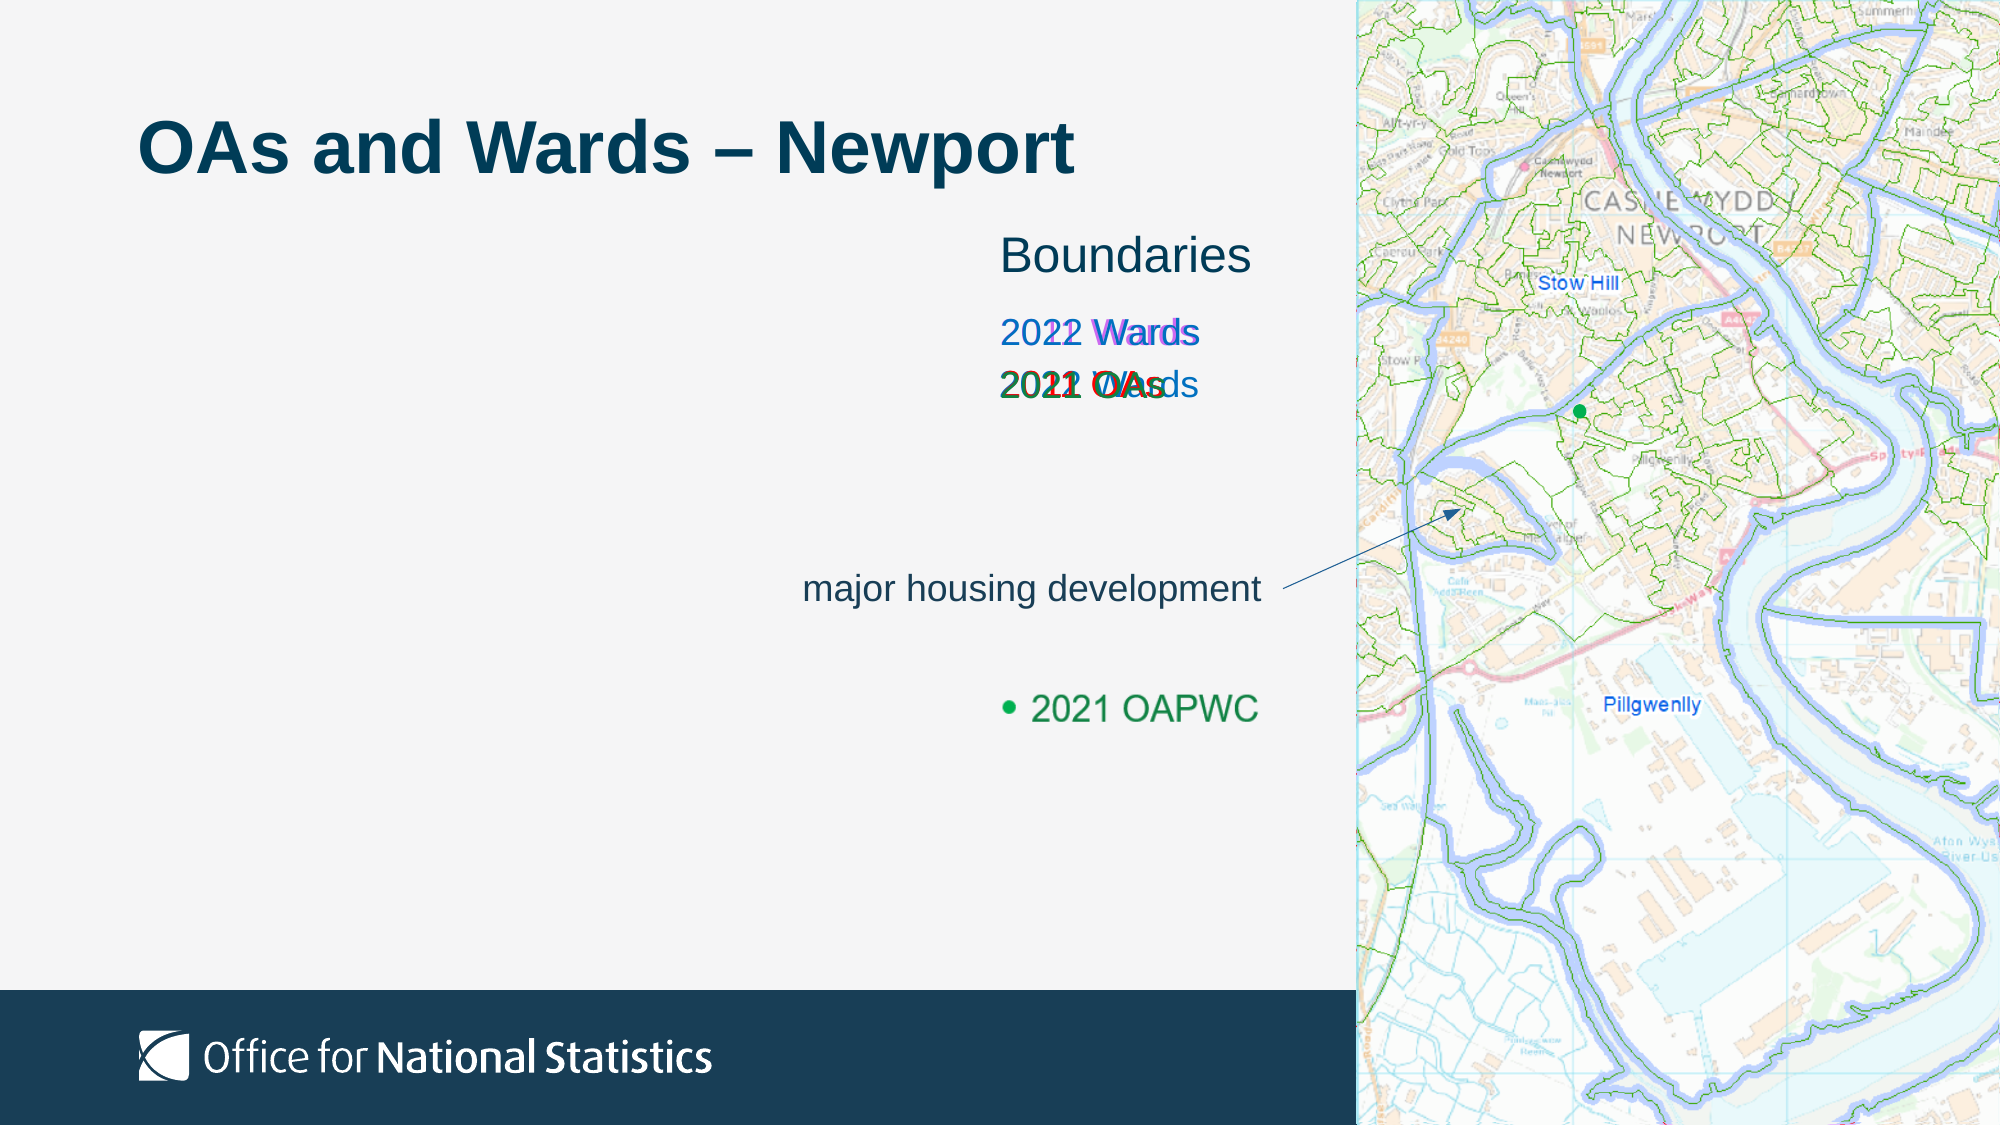

# OAs and Wards – Newport
Boundaries
2011 Wards
2022 Wards
2011 OAs
2011 OAs
2022 Wards
2021 OAs
major housing development